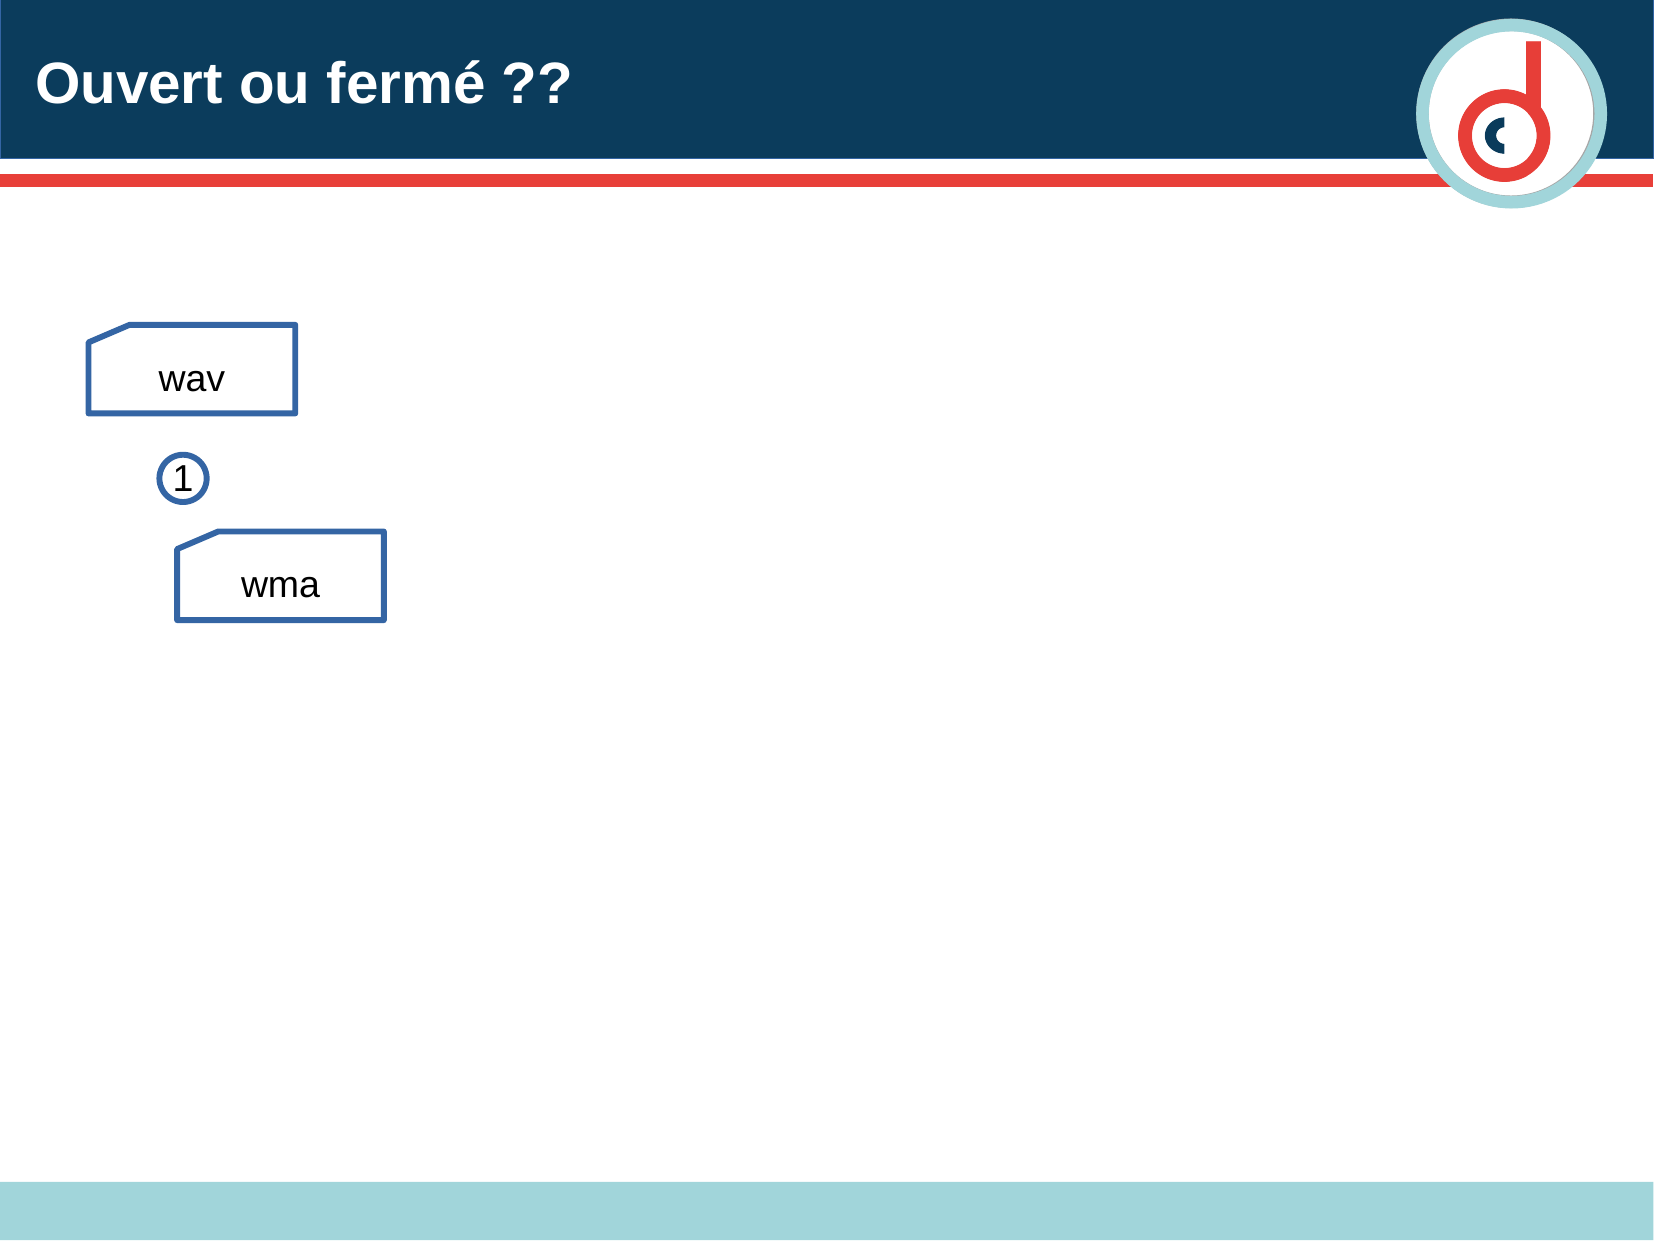

# Ouvert ou fermé ??
wav
1
wma